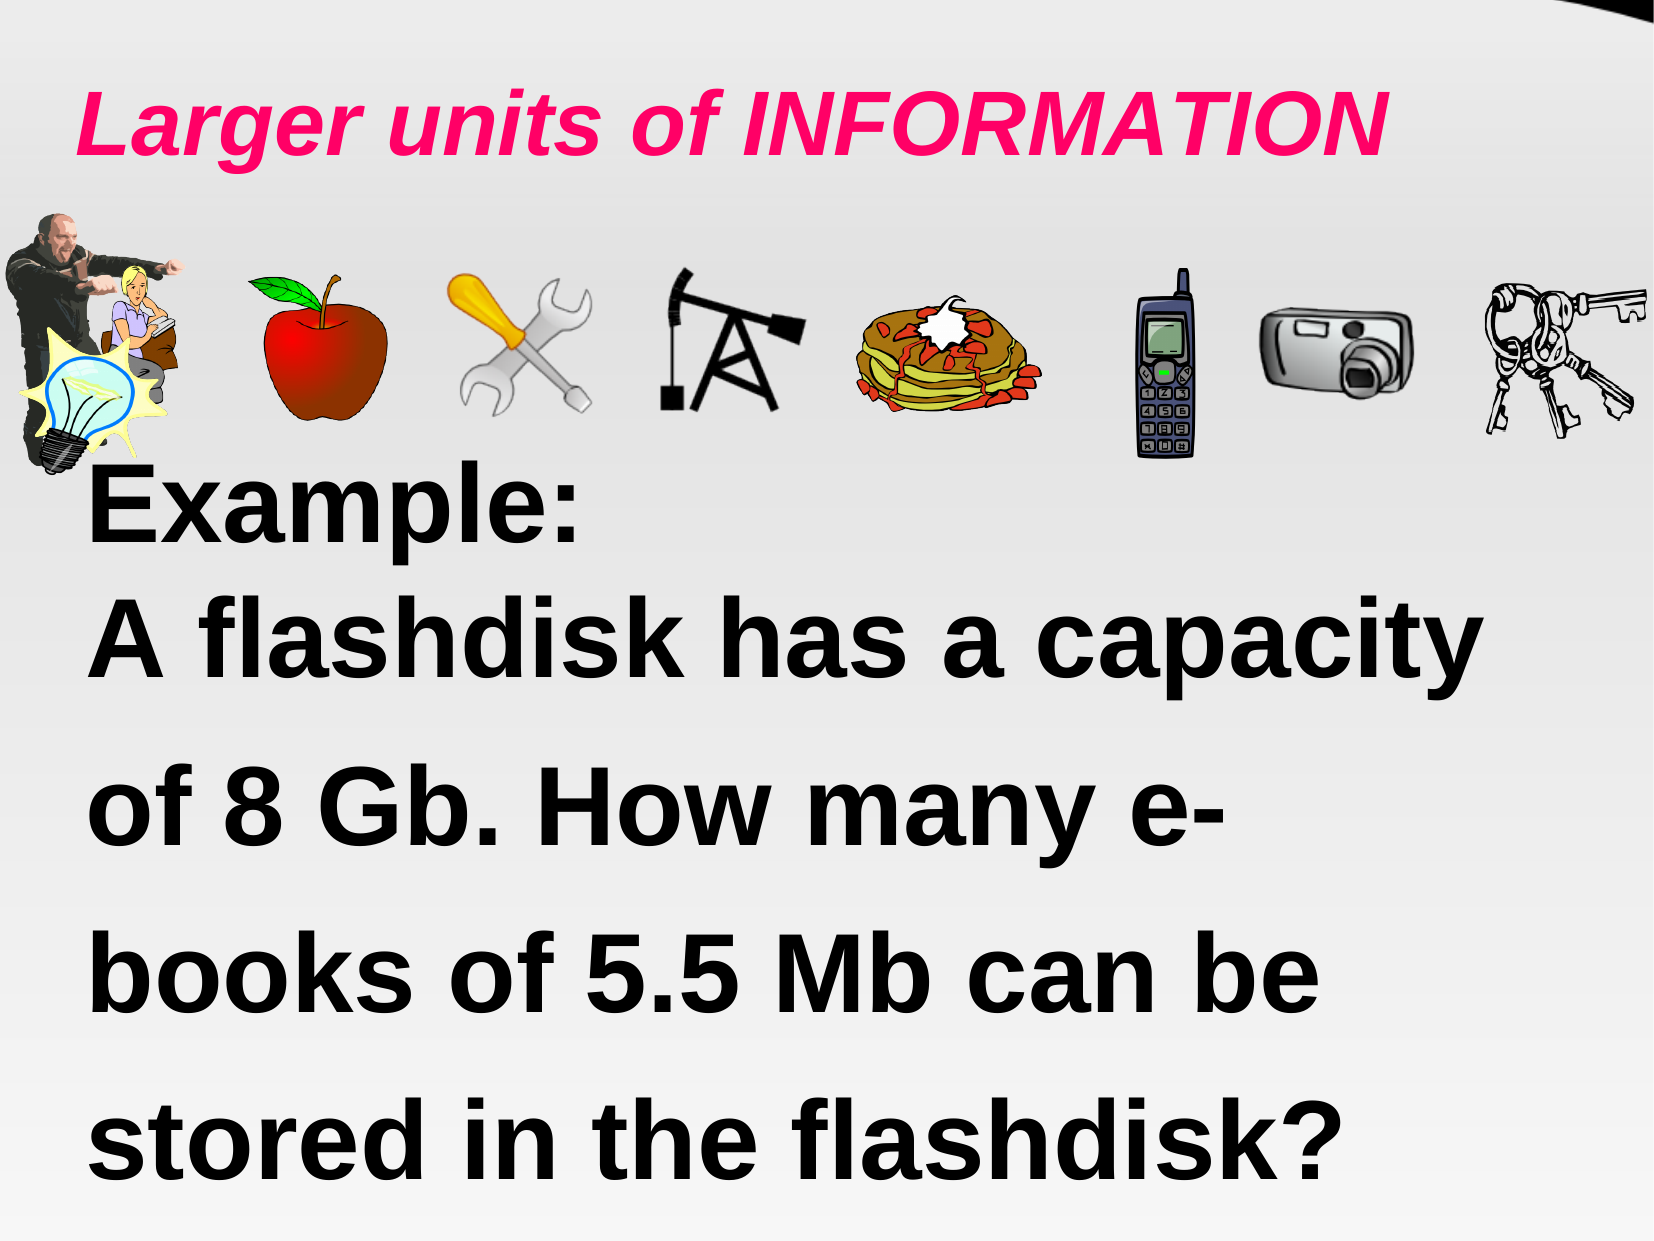

# Larger units of INFORMATION
Example:
A flashdisk has a capacity of 8 Gb. How many e-books of 5.5 Mb can be stored in the flashdisk?